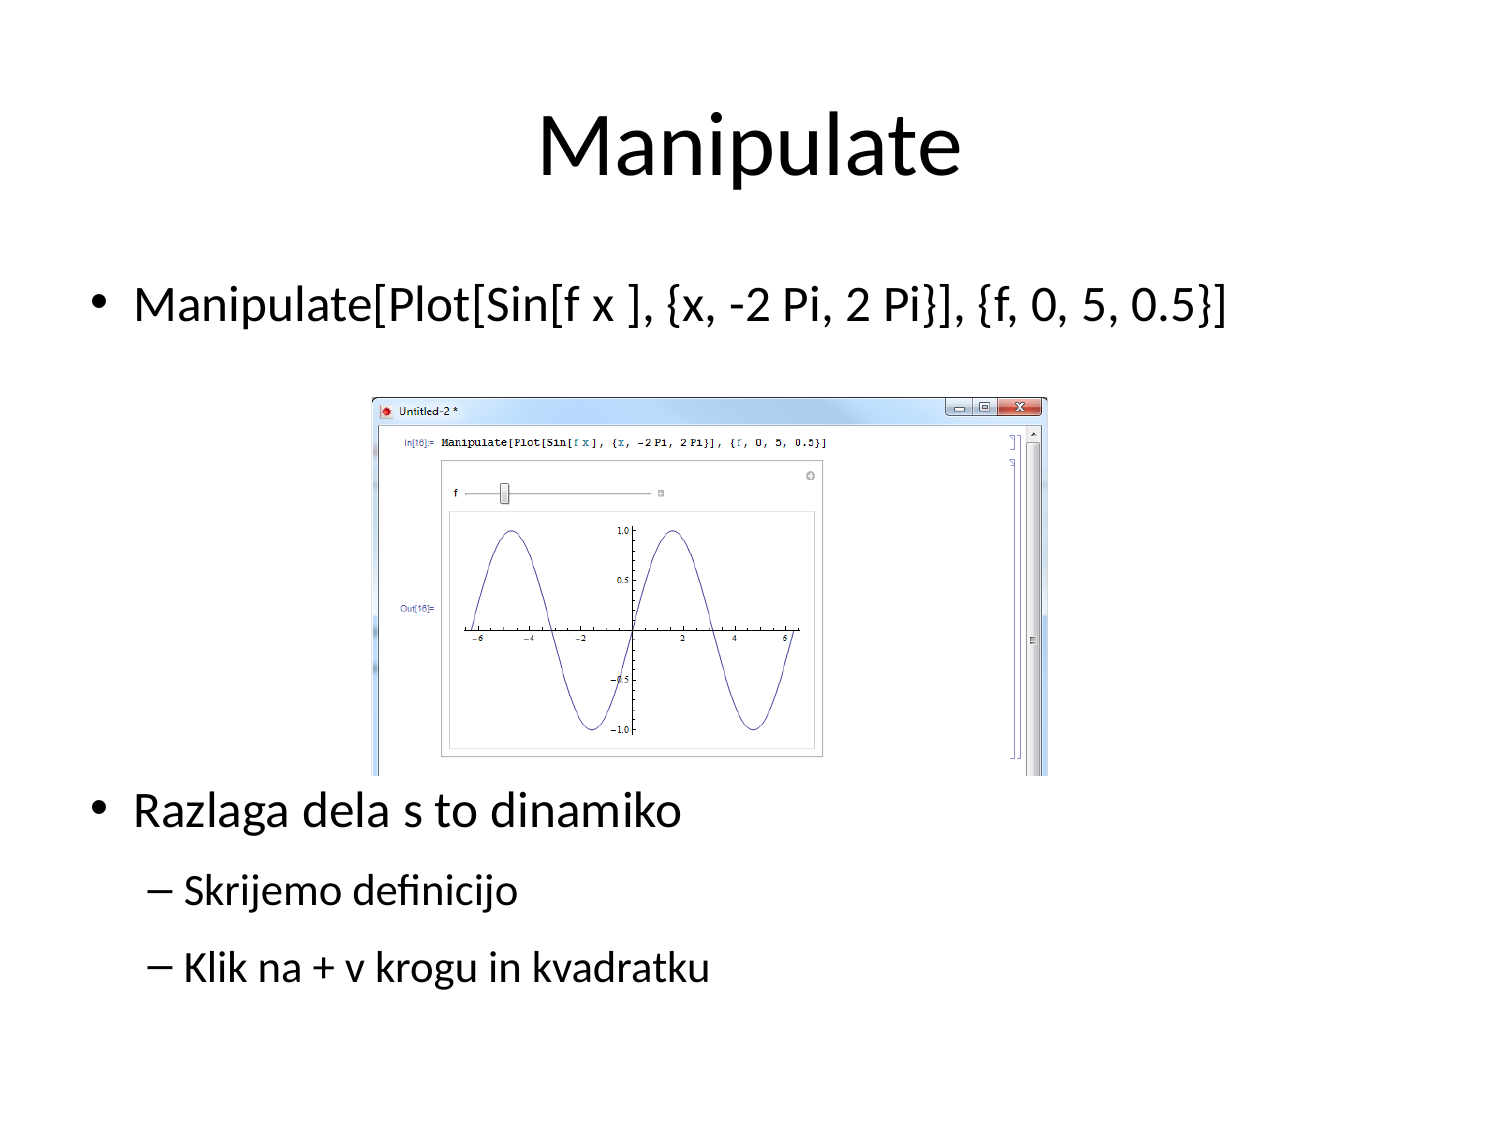

# Manipulate
Manipulate[Plot[Sin[f x ], {x, -2 Pi, 2 Pi}], {f, 0, 5, 0.5}]
Razlaga dela s to dinamiko
Skrijemo definicijo
Klik na + v krogu in kvadratku